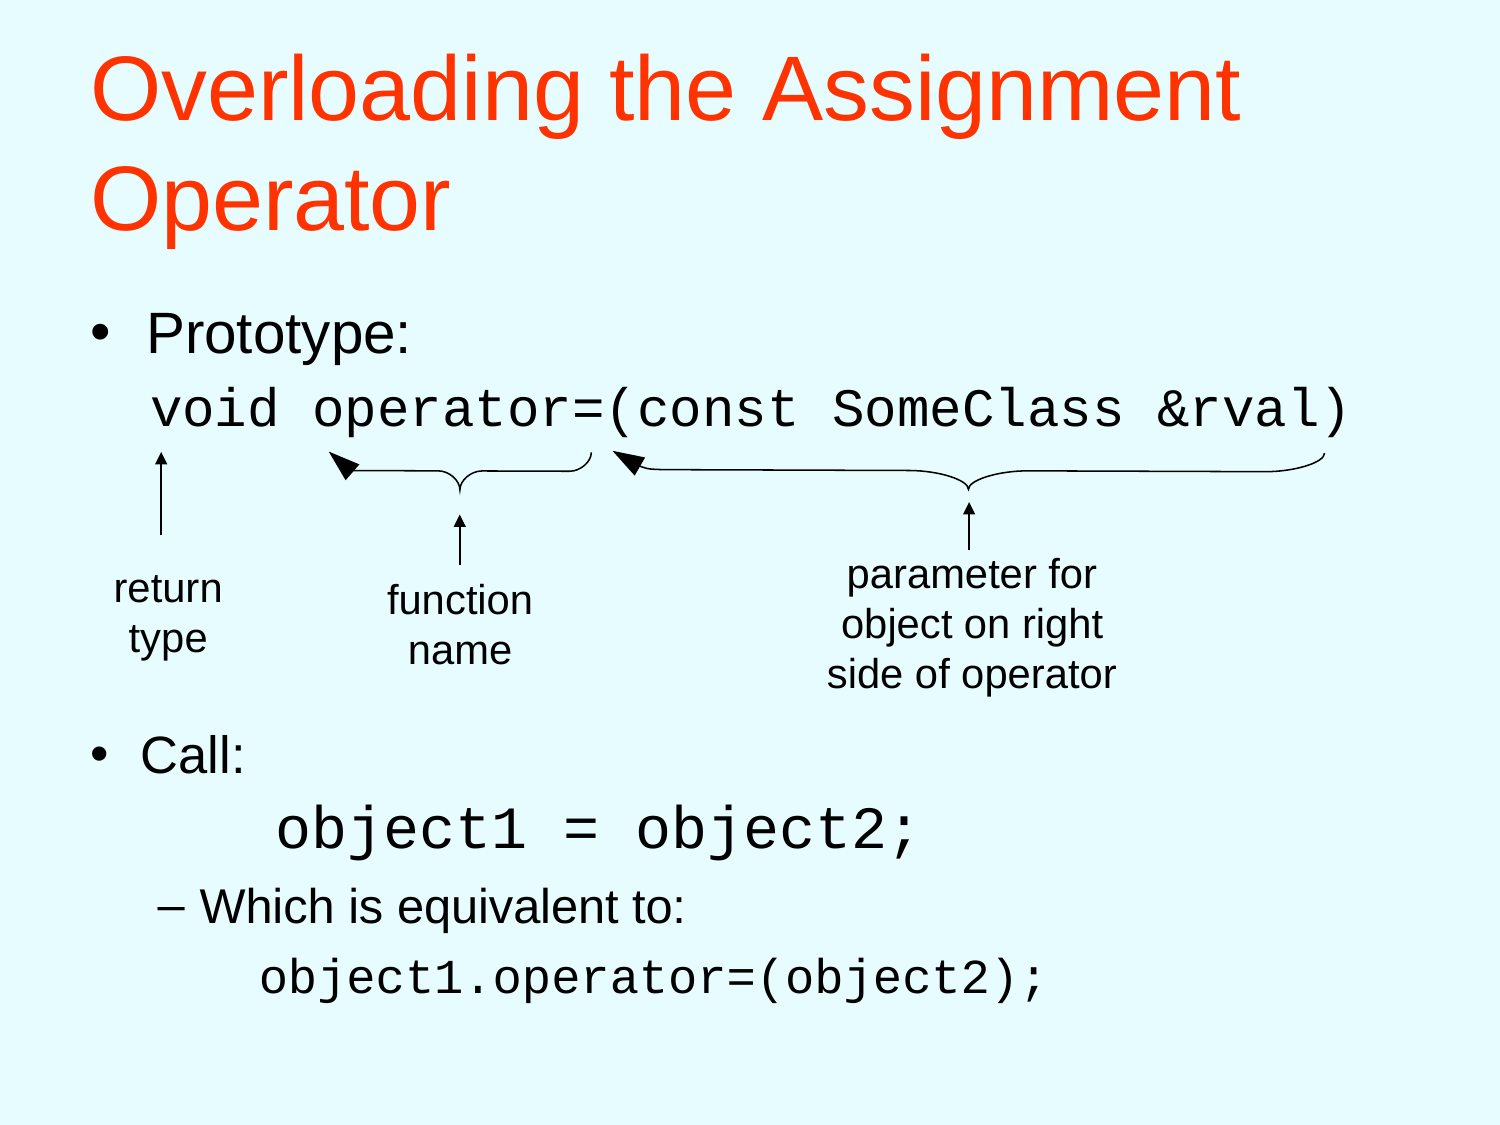

# Overloading the Assignment Operator
Prototype:
 void operator=(const SomeClass &rval)
parameter for
object on right
side of operator
return
type
function
name
Call:
 	object1 = object2;
Which is equivalent to:
object1.operator=(object2);